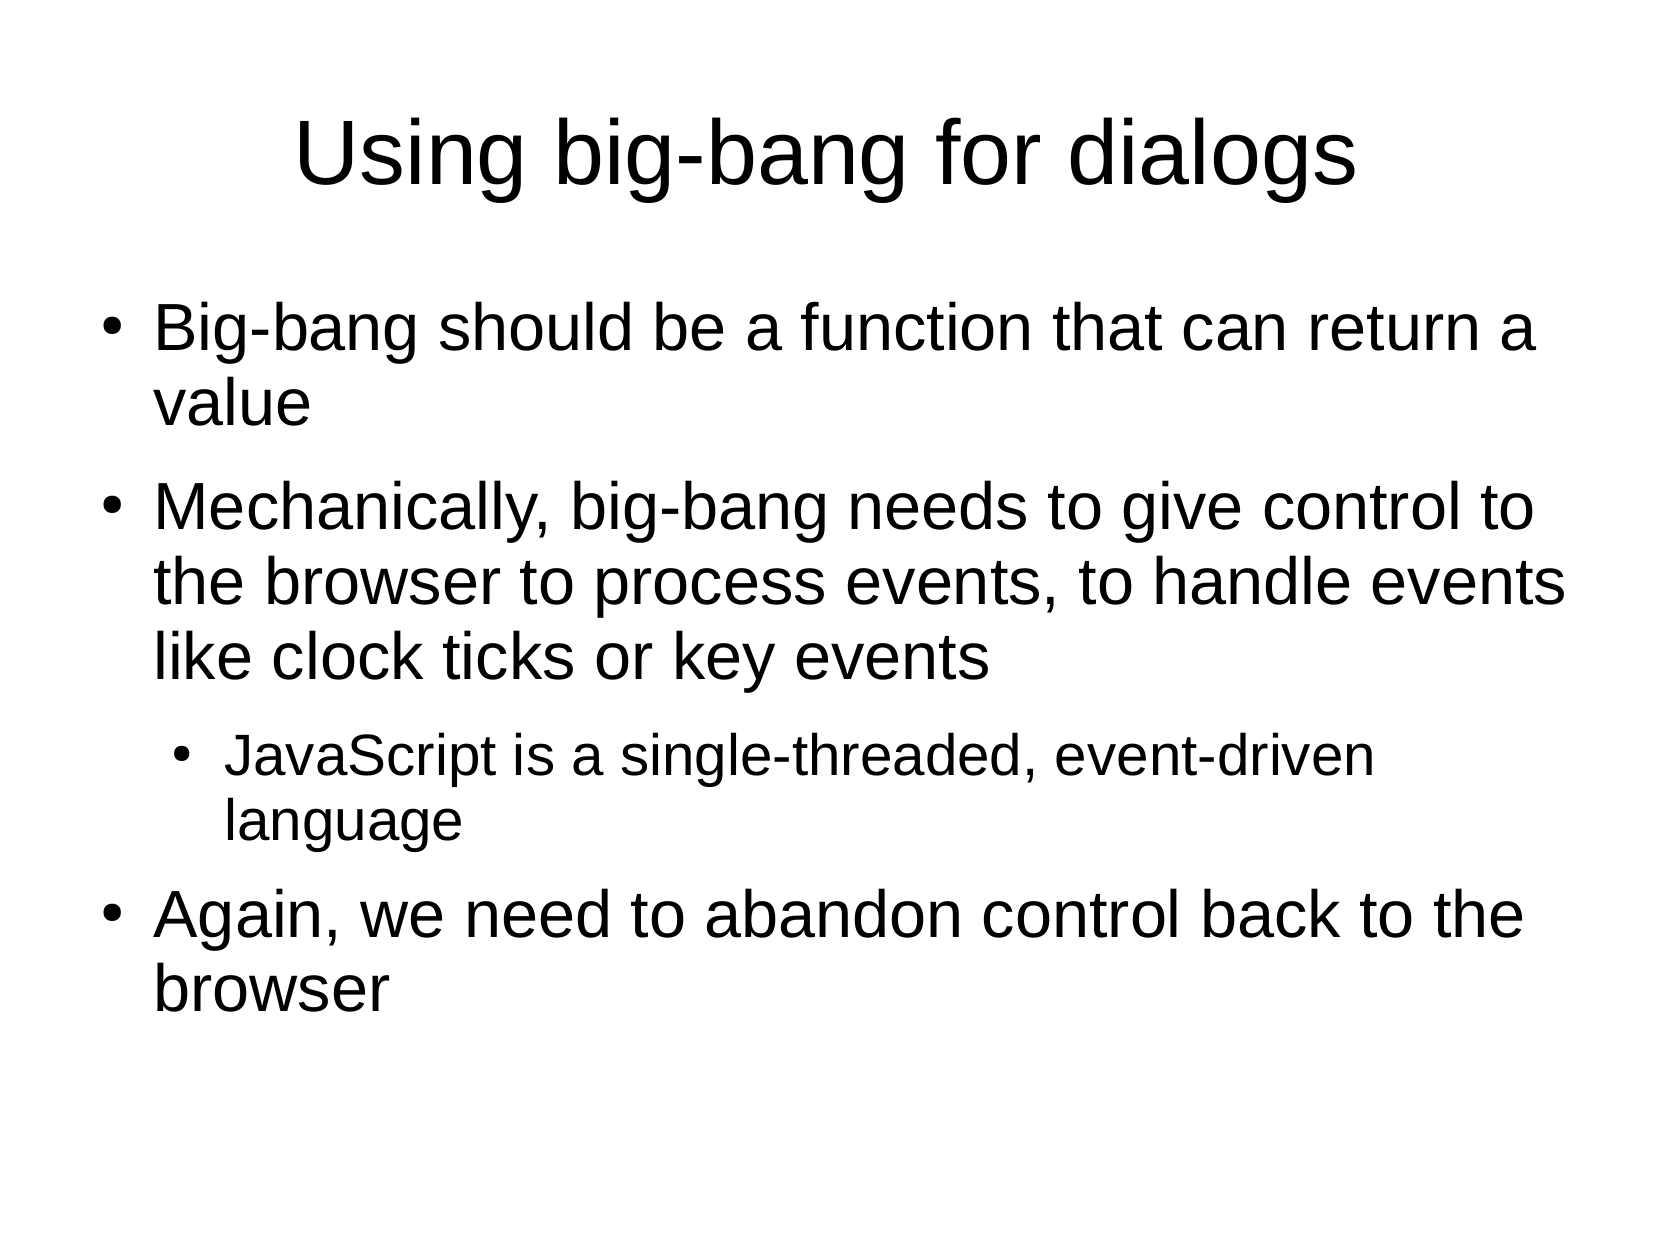

# Using big-bang for dialogs
Big-bang should be a function that can return a value
Mechanically, big-bang needs to give control to the browser to process events, to handle events like clock ticks or key events
JavaScript is a single-threaded, event-driven language
Again, we need to abandon control back to the browser